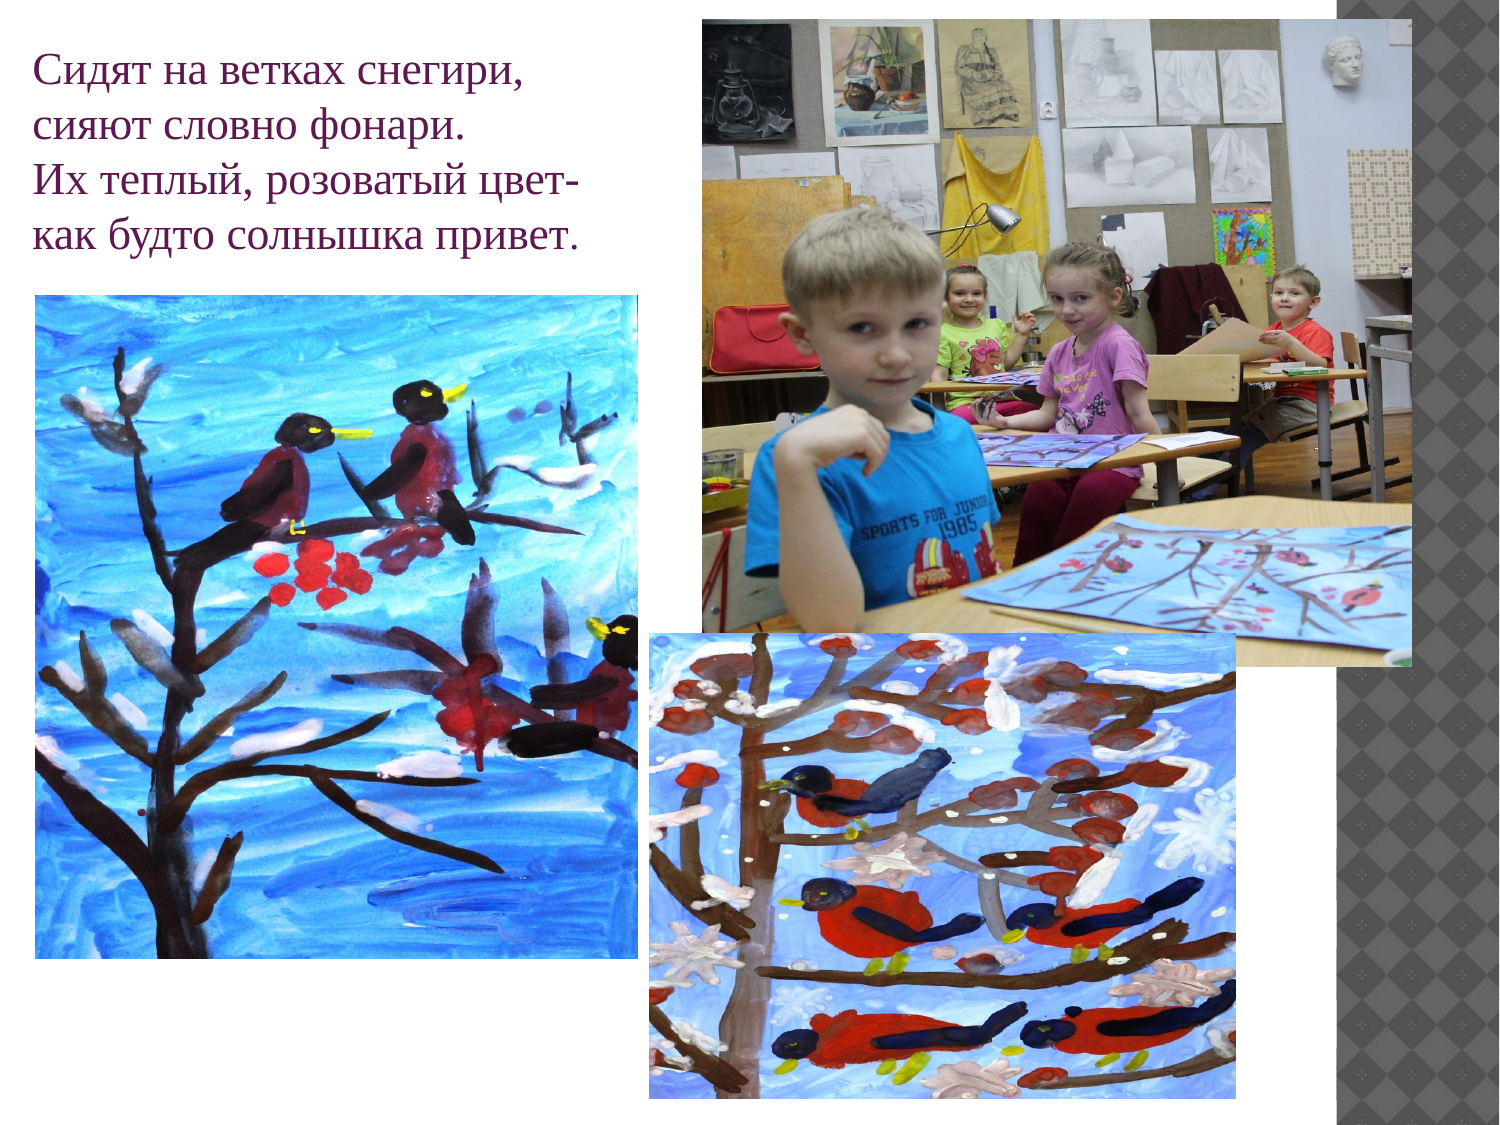

На занятиях по изобразительной деятельности наряду с развитием творчества и подготовки руки к письму мы решаем и коррекционные задачи:
- развитие мелкой мускулатуры кисти рук;
- формирование сенсорных эталонов.
Для того, чтобы совершенствовать изобразительные умения и навыки, используем нетрадиционные техники рисования. Это дает возможность детям думать, пробовать, искать, экспериментировать, а самое главное, самовыражаться. Чтобы научить детей нетрадиционным техникам рисования мы используем различные технологии изображения:
- рисование по-сырому и рисовние по точкам;
- восковую живопись;
- пластилиновое рисование;
- технику завитка, клубочка, спиральки;
- монотипию;
- «ладонь-помощницу» и кляксографию.
За счет использования различных способов изображения, новых технических приемов, создаются условия для развития мелкой моторики и подготовки руки ребенка к письму.
# Сидят на ветках снегири, сияют словно фонари. Их теплый, розоватый цвет- как будто солнышка привет.